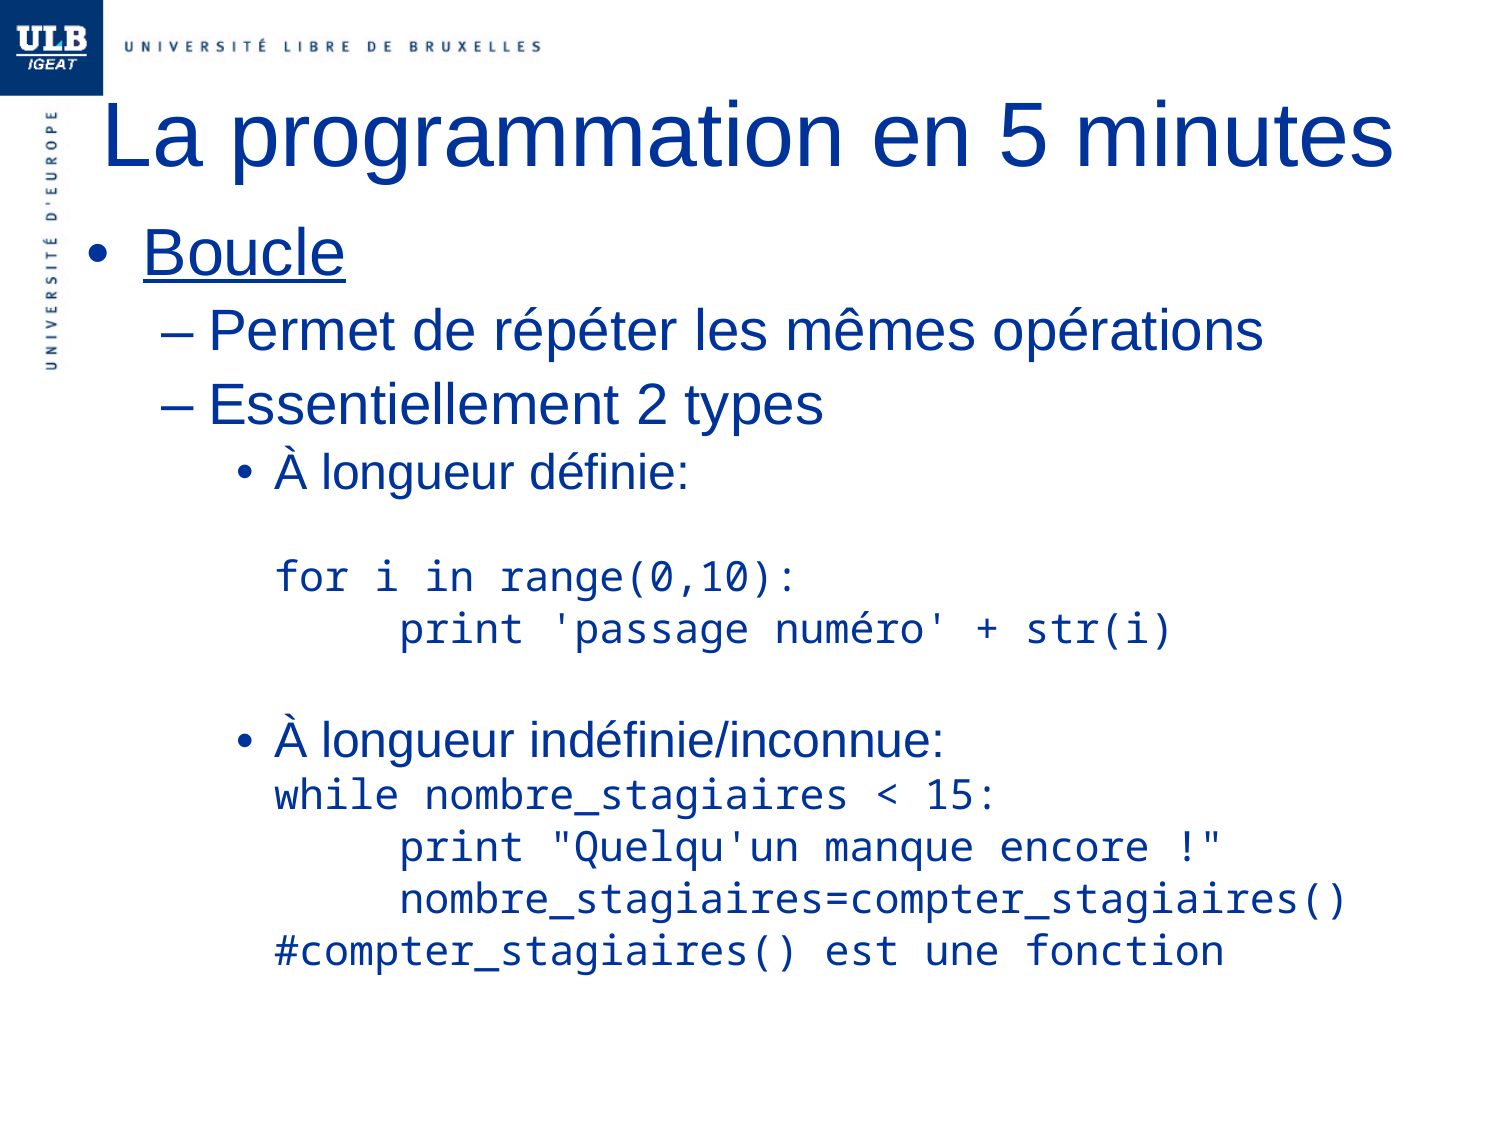

# La programmation en 5 minutes
Boucle
Permet de répéter les mêmes opérations
Essentiellement 2 types
À longueur définie:
for i in range(0,10):
 print 'passage numéro' + str(i)
À longueur indéfinie/inconnue:
while nombre_stagiaires < 15:
 print "Quelqu'un manque encore !"
 nombre_stagiaires=compter_stagiaires()
#compter_stagiaires() est une fonction